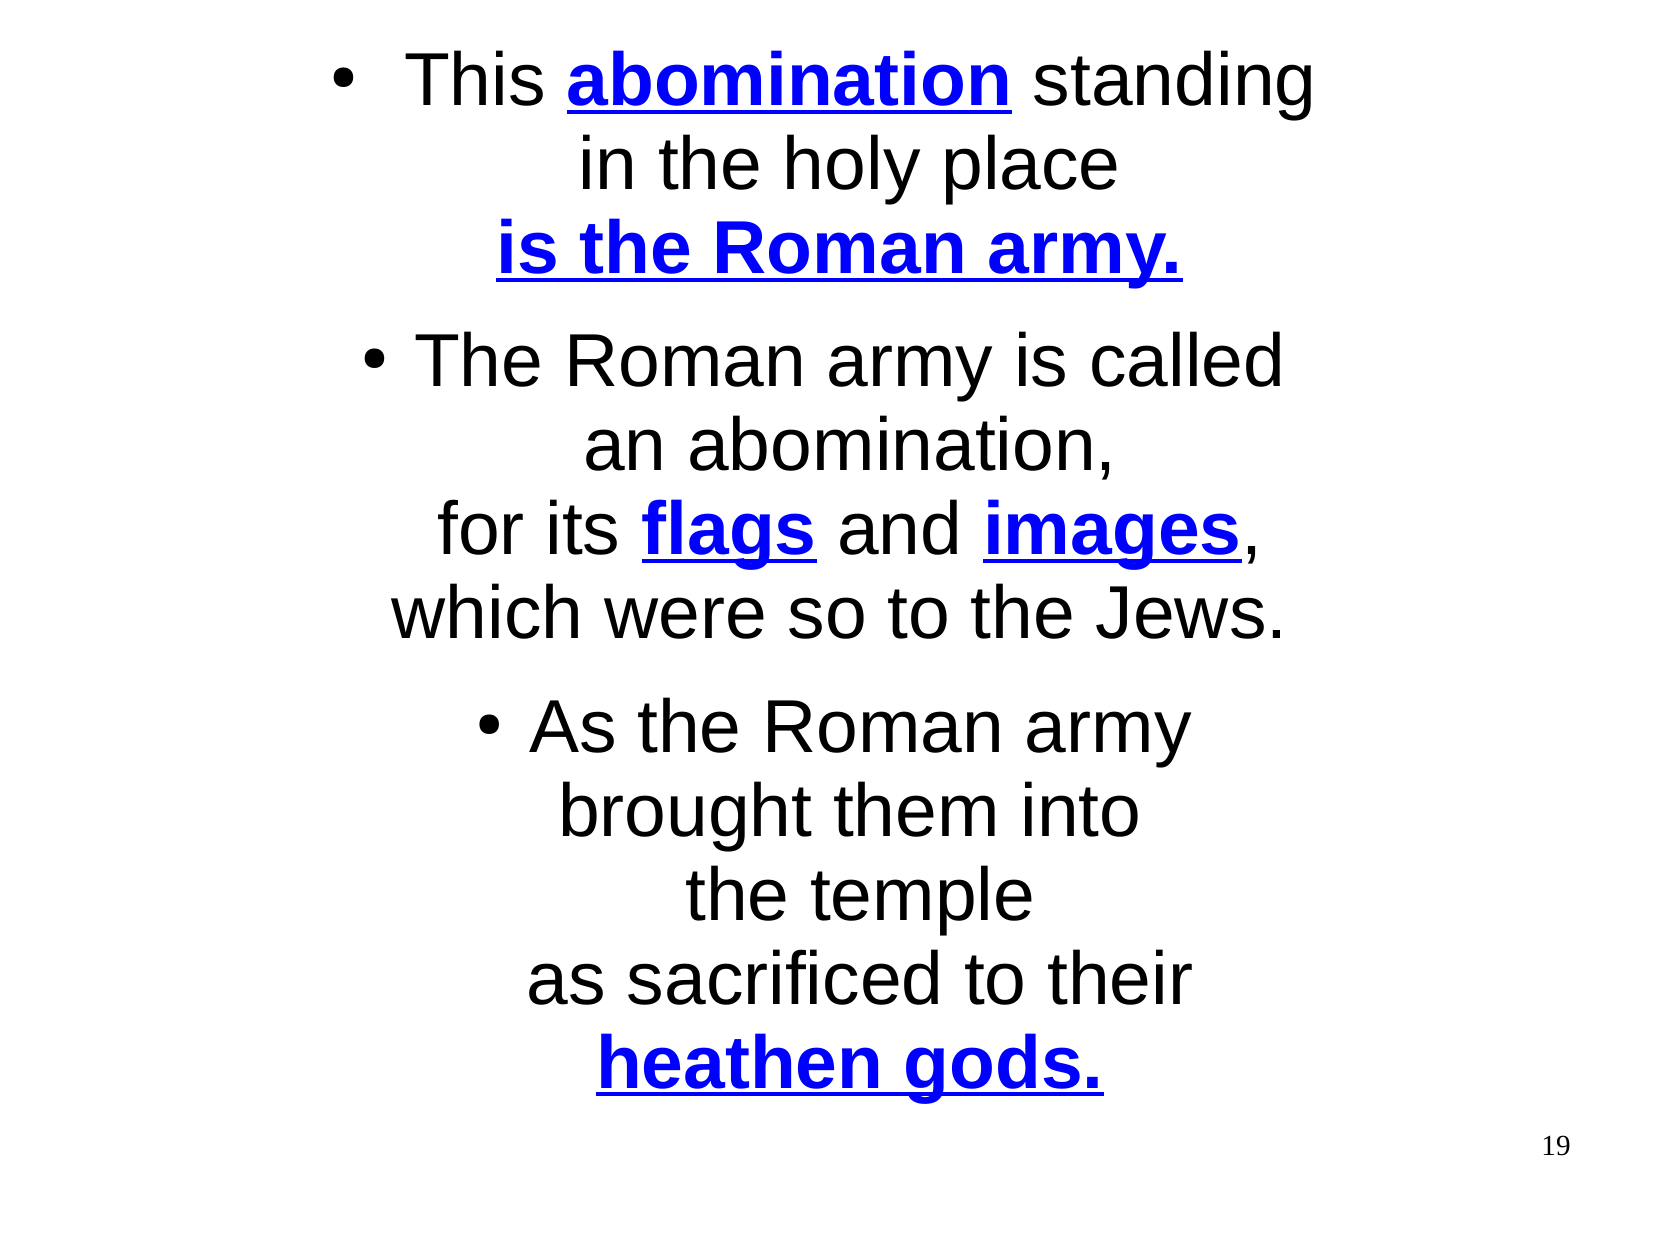

# This abomination standing in the holy place is the Roman army.
The Roman army is called
an abomination,
for its flags and images,
which were so to the Jews.
As the Roman army
brought them into
the temple
as sacrificed to their
heathen gods.
19